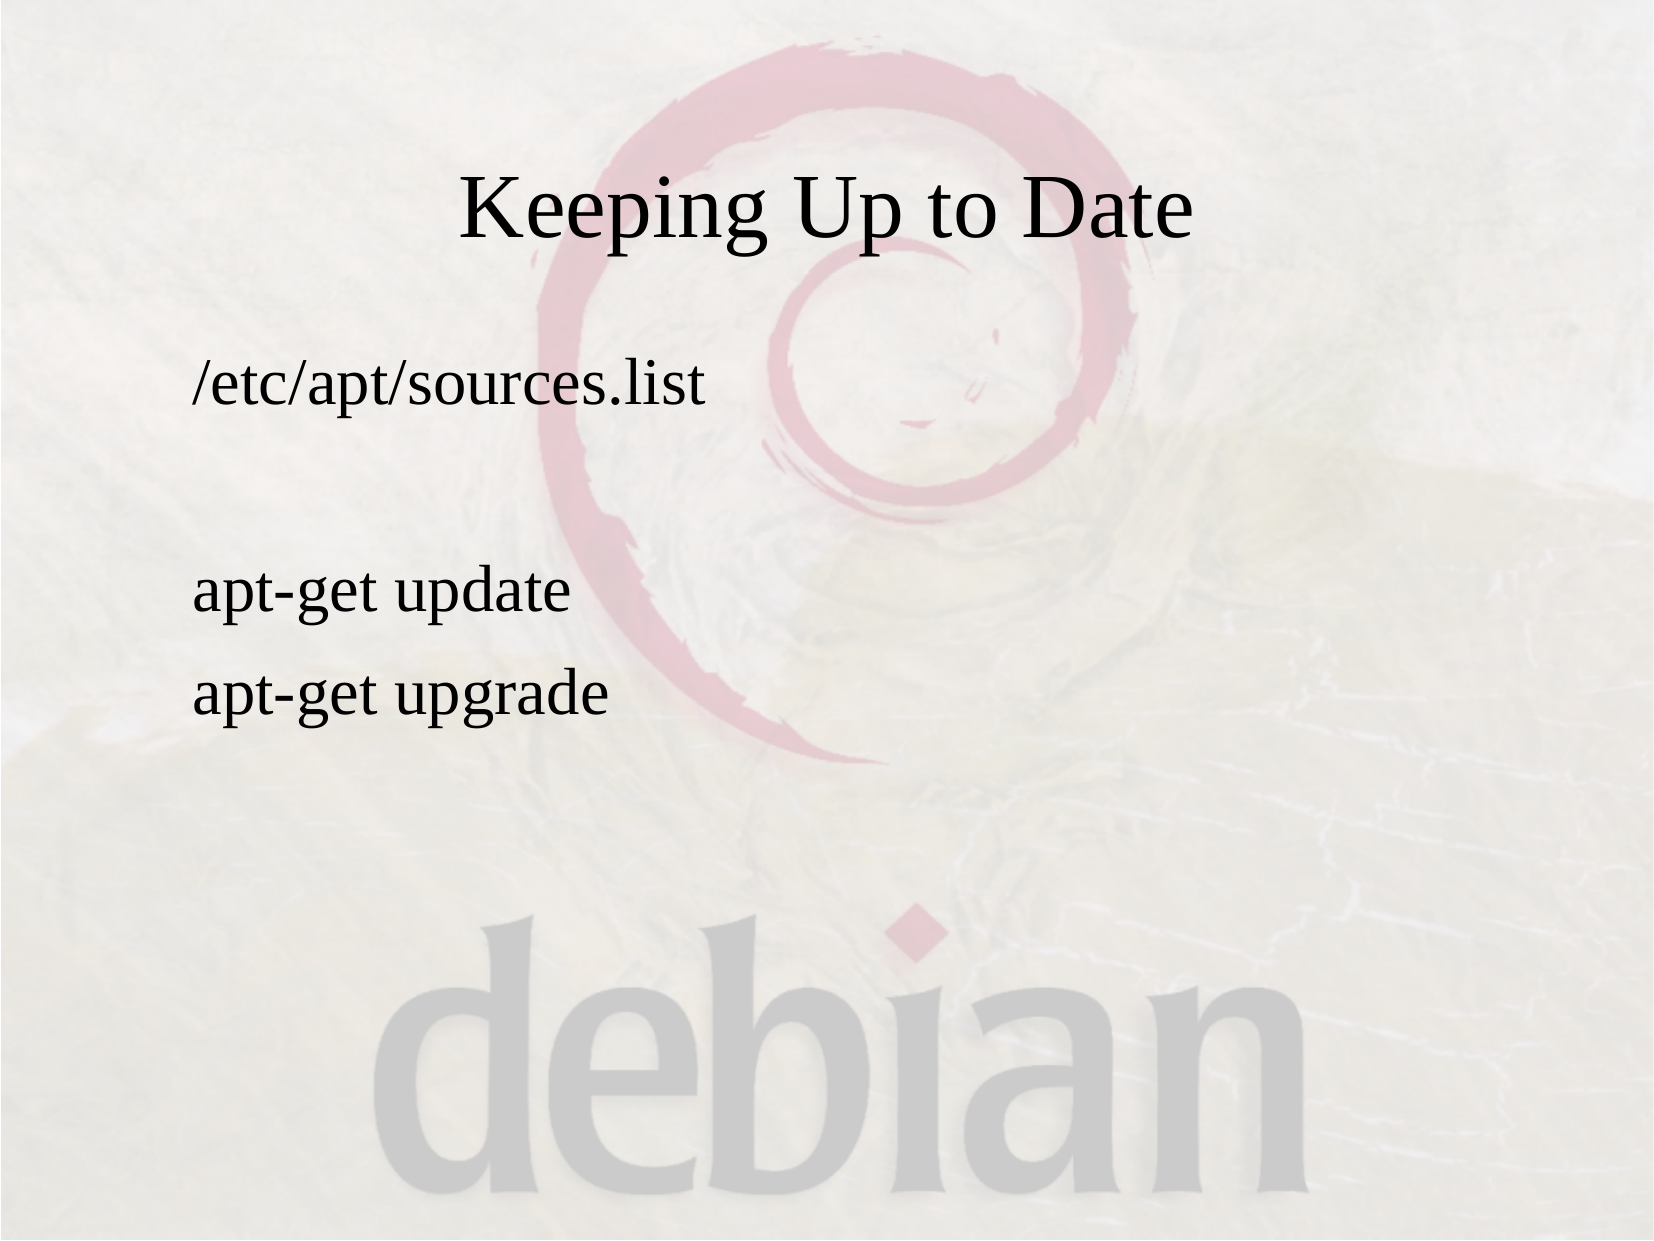

# Keeping Up to Date
/etc/apt/sources.list
apt-get update
apt-get upgrade